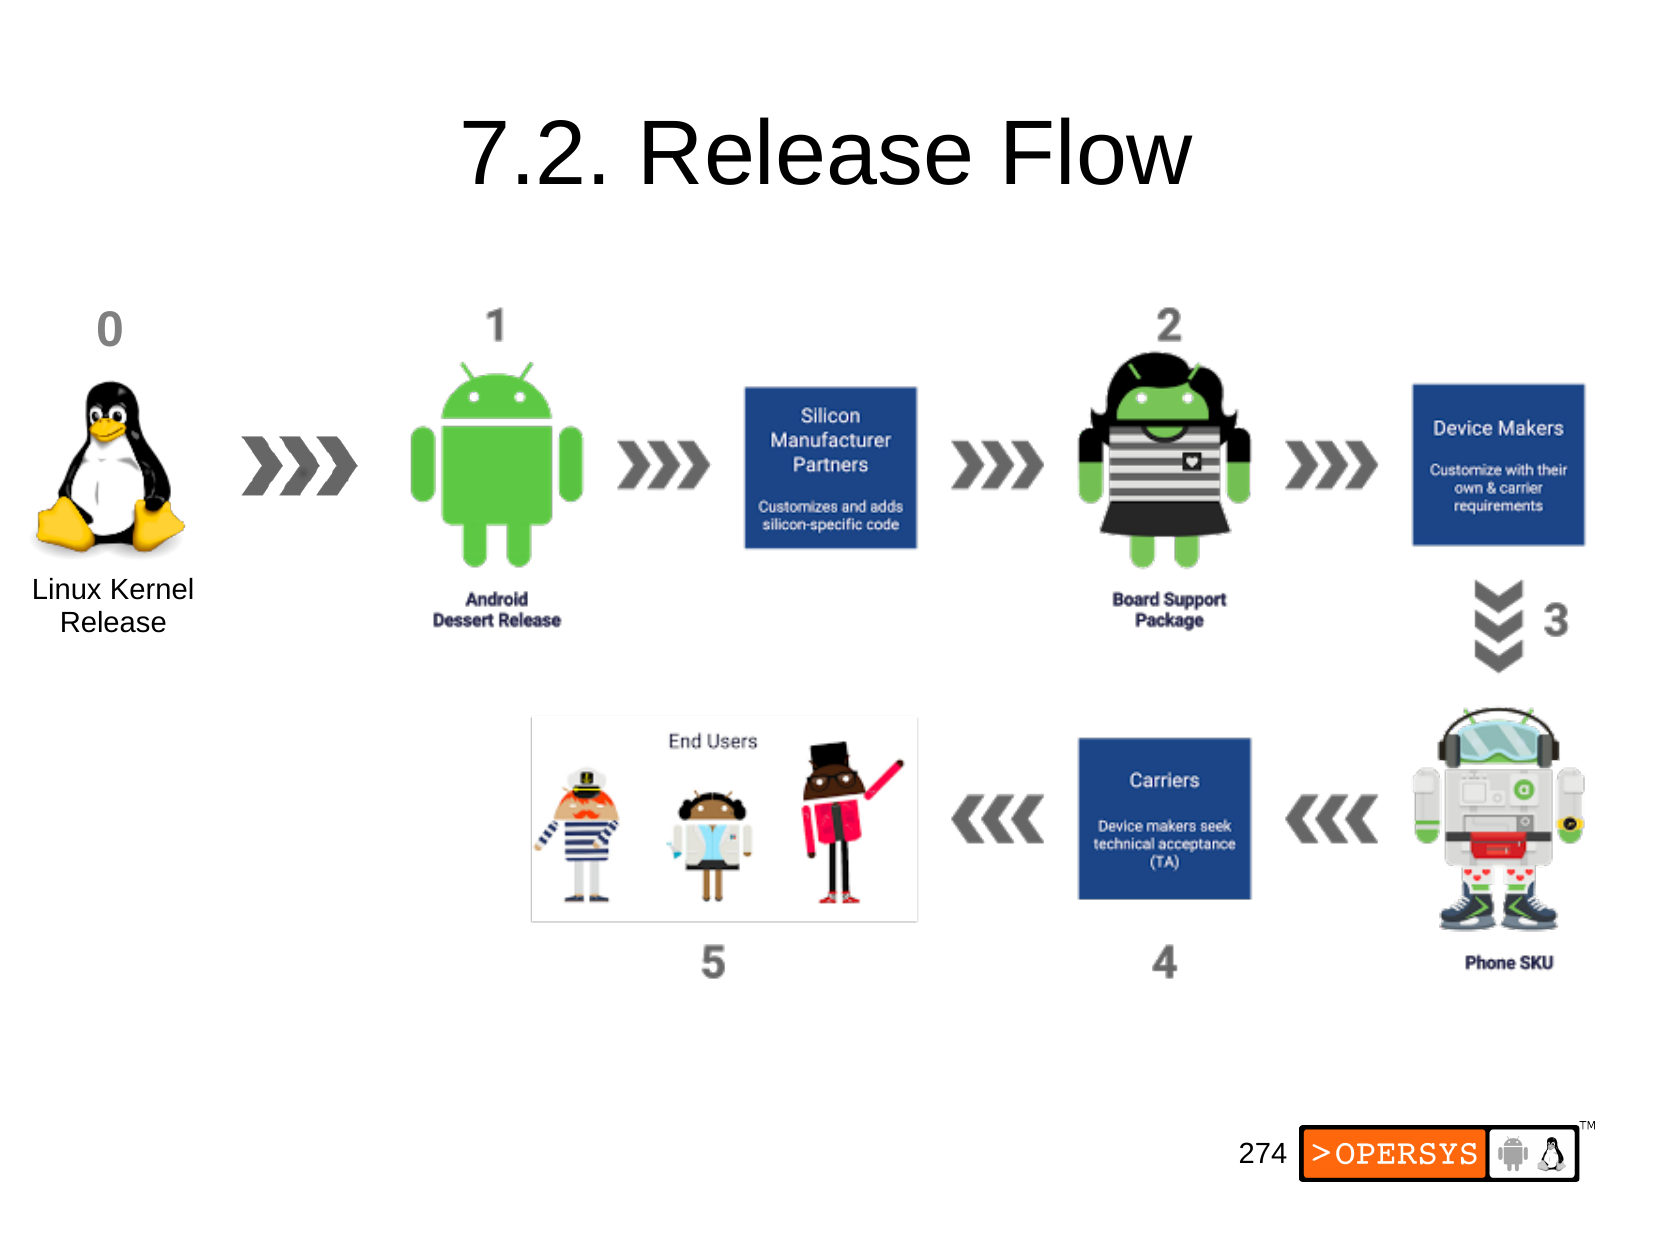

# 7.2. Release Flow
0
Linux Kernel
Release